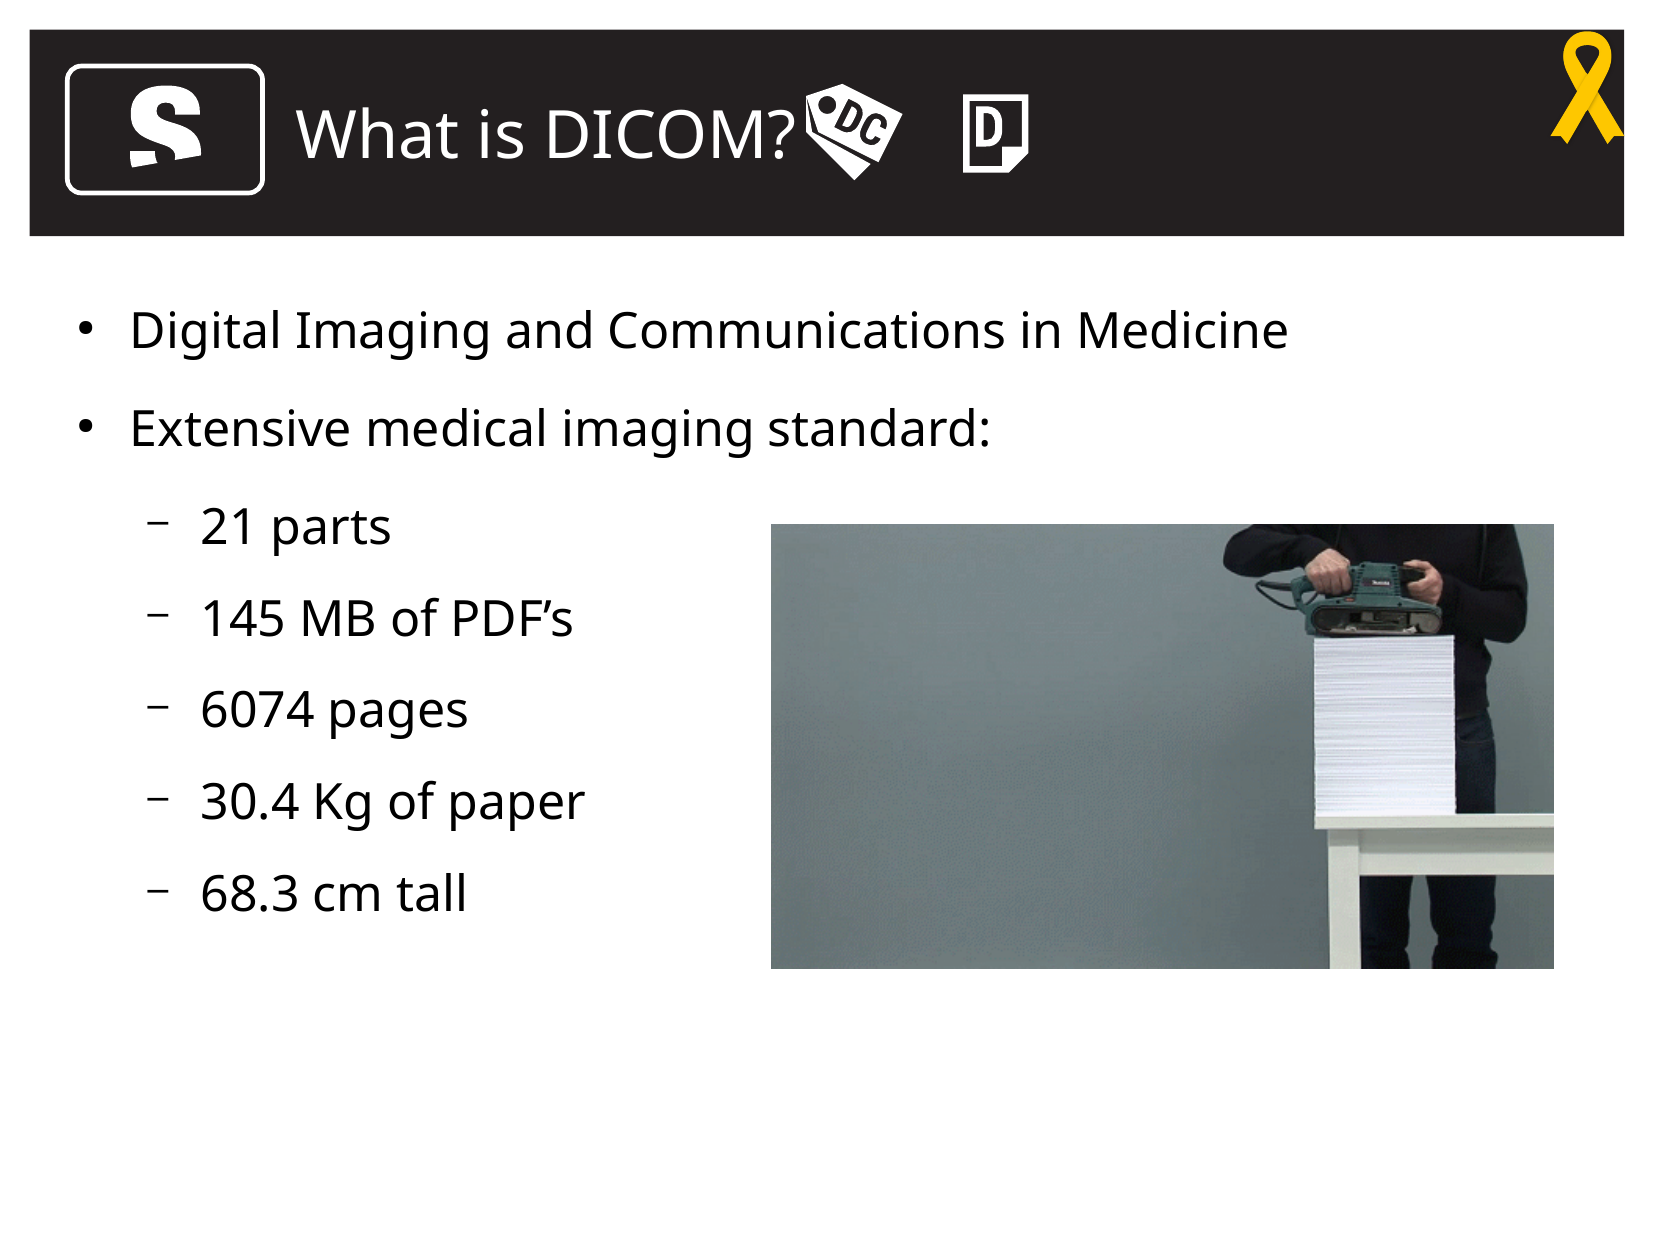

# What is DICOM?
Digital Imaging and Communications in Medicine
Extensive medical imaging standard:
21 parts
145 MB of PDF’s
6074 pages
30.4 Kg of paper
68.3 cm tall